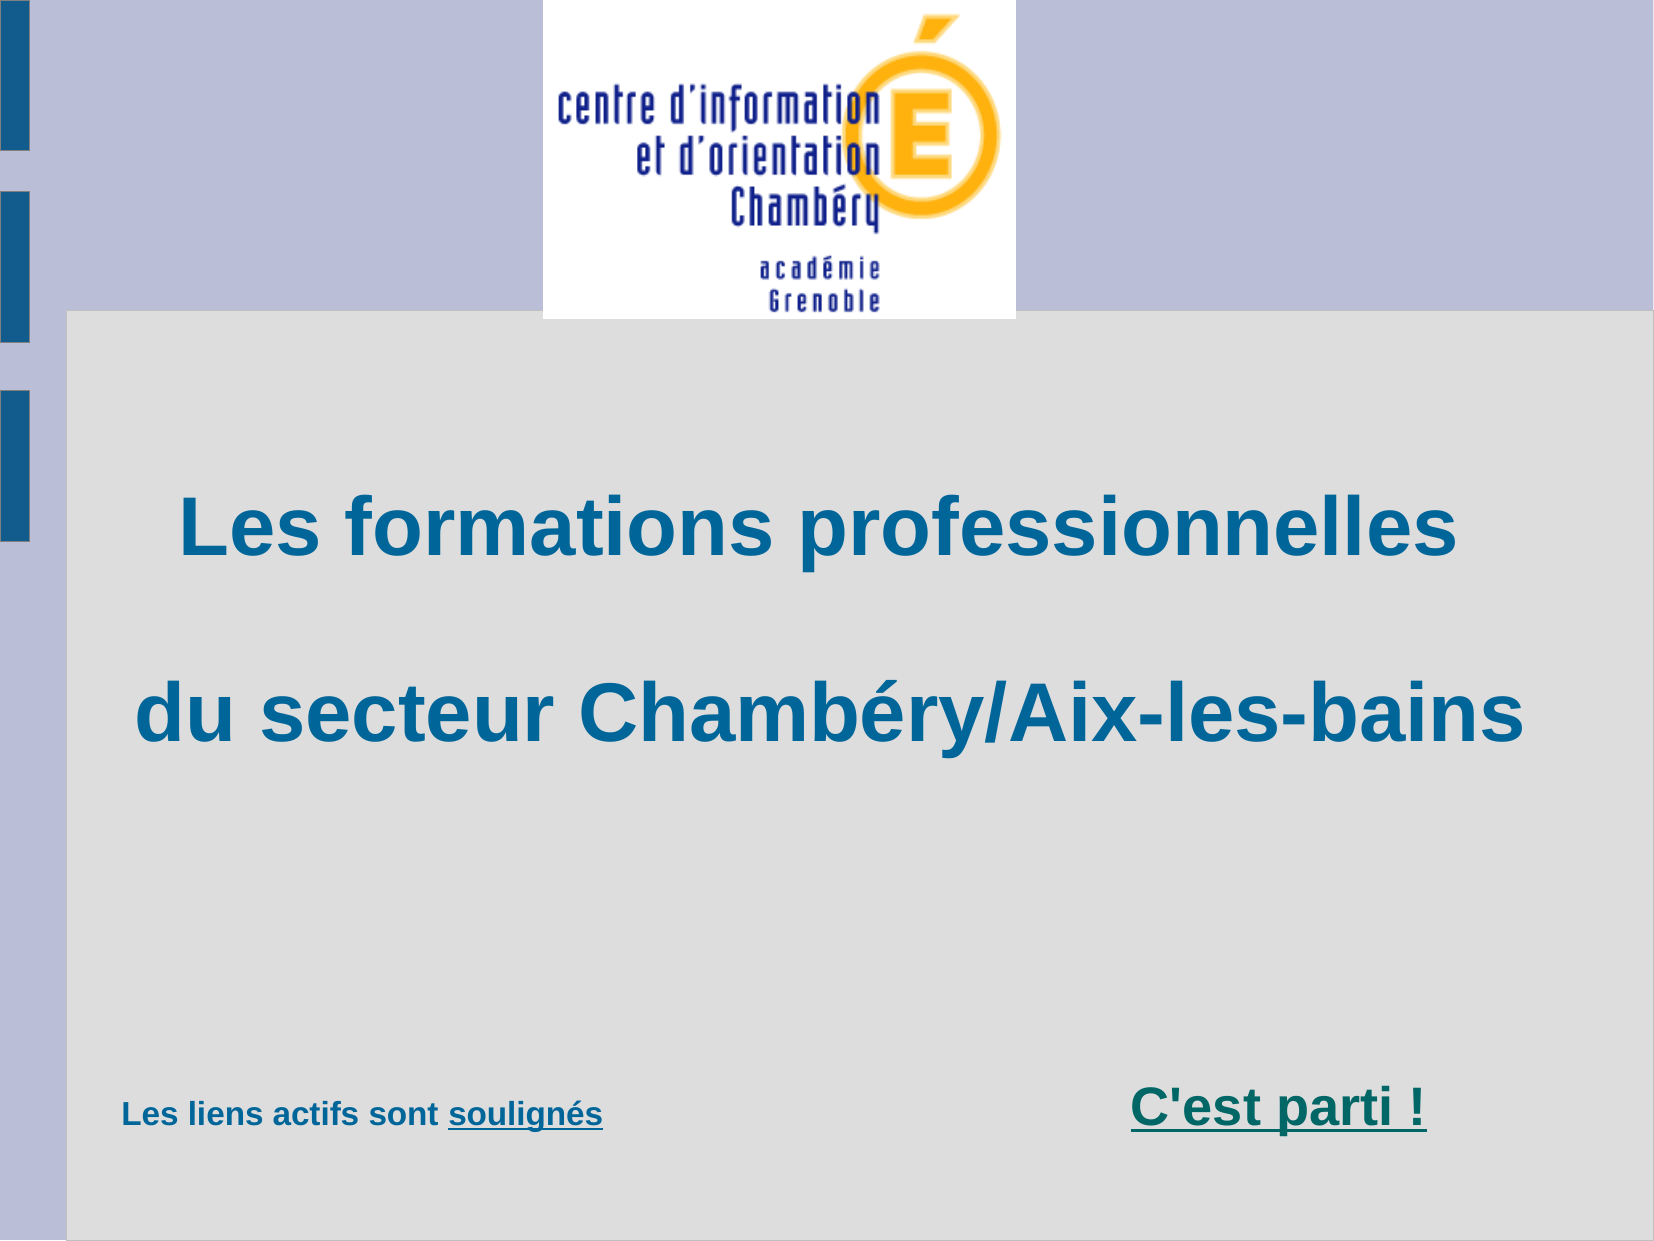

# h
Les liens actifs sont soulignés C'est parti !
Les formations professionnelles
du secteur Chambéry/Aix-les-bains